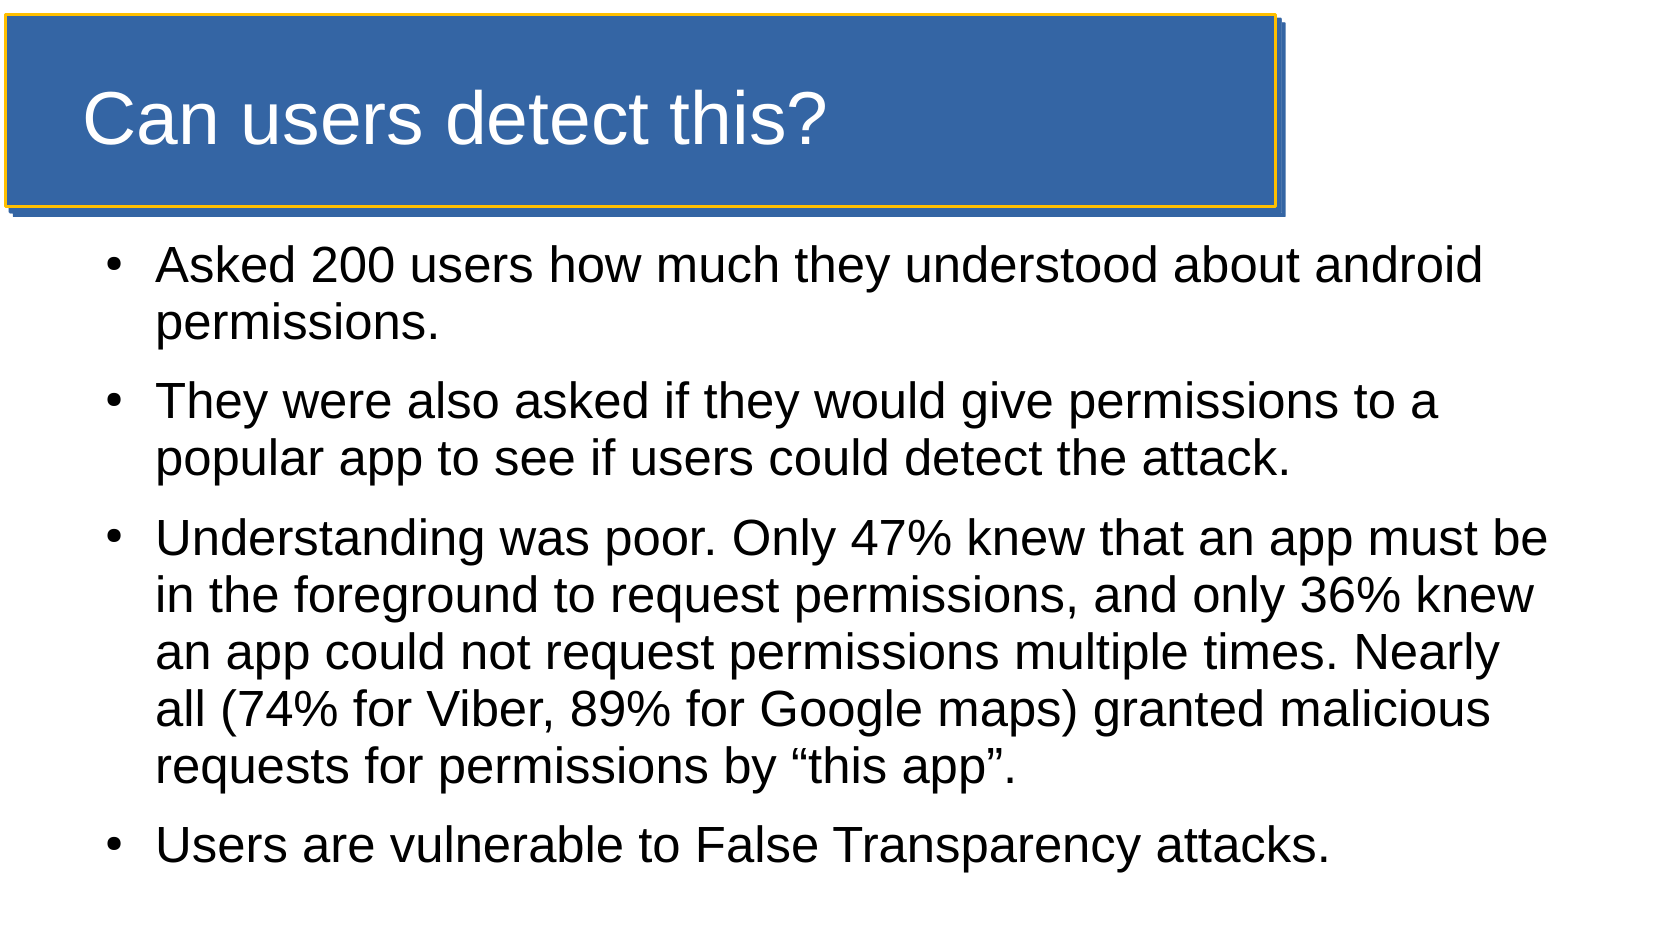

# Can users detect this?
Asked 200 users how much they understood about android permissions.
They were also asked if they would give permissions to a popular app to see if users could detect the attack.
Understanding was poor. Only 47% knew that an app must be in the foreground to request permissions, and only 36% knew an app could not request permissions multiple times. Nearly all (74% for Viber, 89% for Google maps) granted malicious requests for permissions by “this app”.
Users are vulnerable to False Transparency attacks.